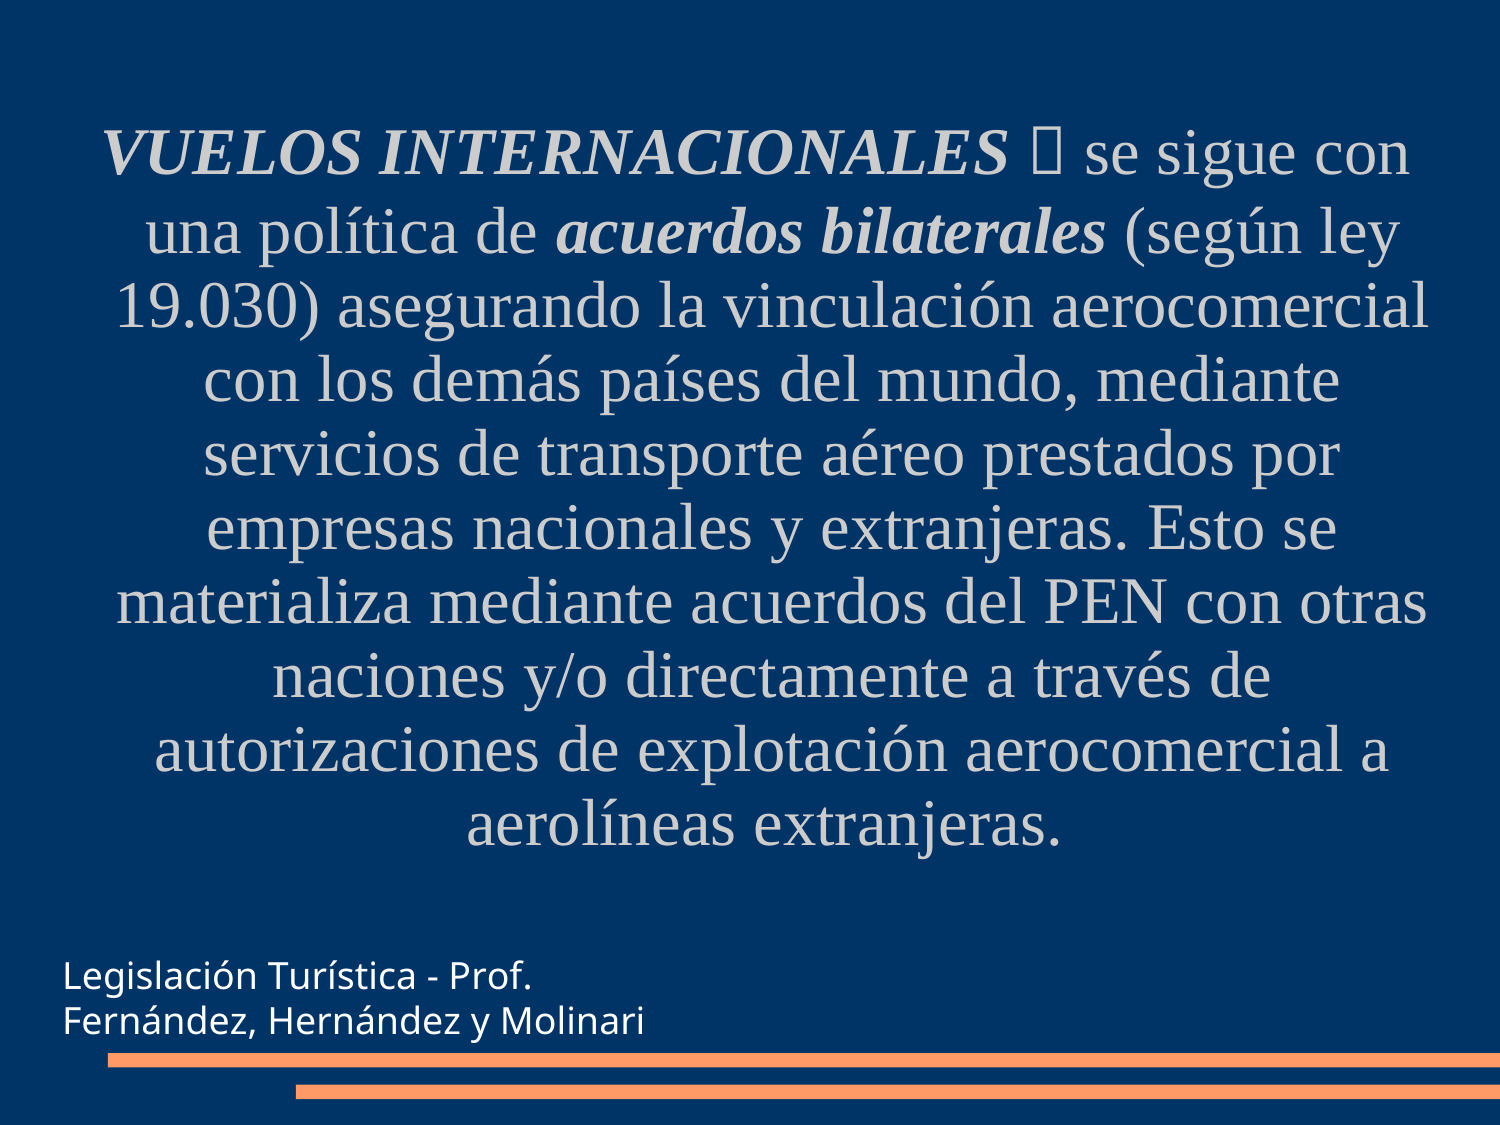

# VUELOS INTERNACIONALES  se sigue con una política de acuerdos bilaterales (según ley 19.030) asegurando la vinculación aerocomercial con los demás países del mundo, mediante servicios de transporte aéreo prestados por empresas nacionales y extranjeras. Esto se materializa mediante acuerdos del PEN con otras naciones y/o directamente a través de autorizaciones de explotación aerocomercial a aerolíneas extranjeras.
Legislación Turística - Prof. Fernández, Hernández y Molinari